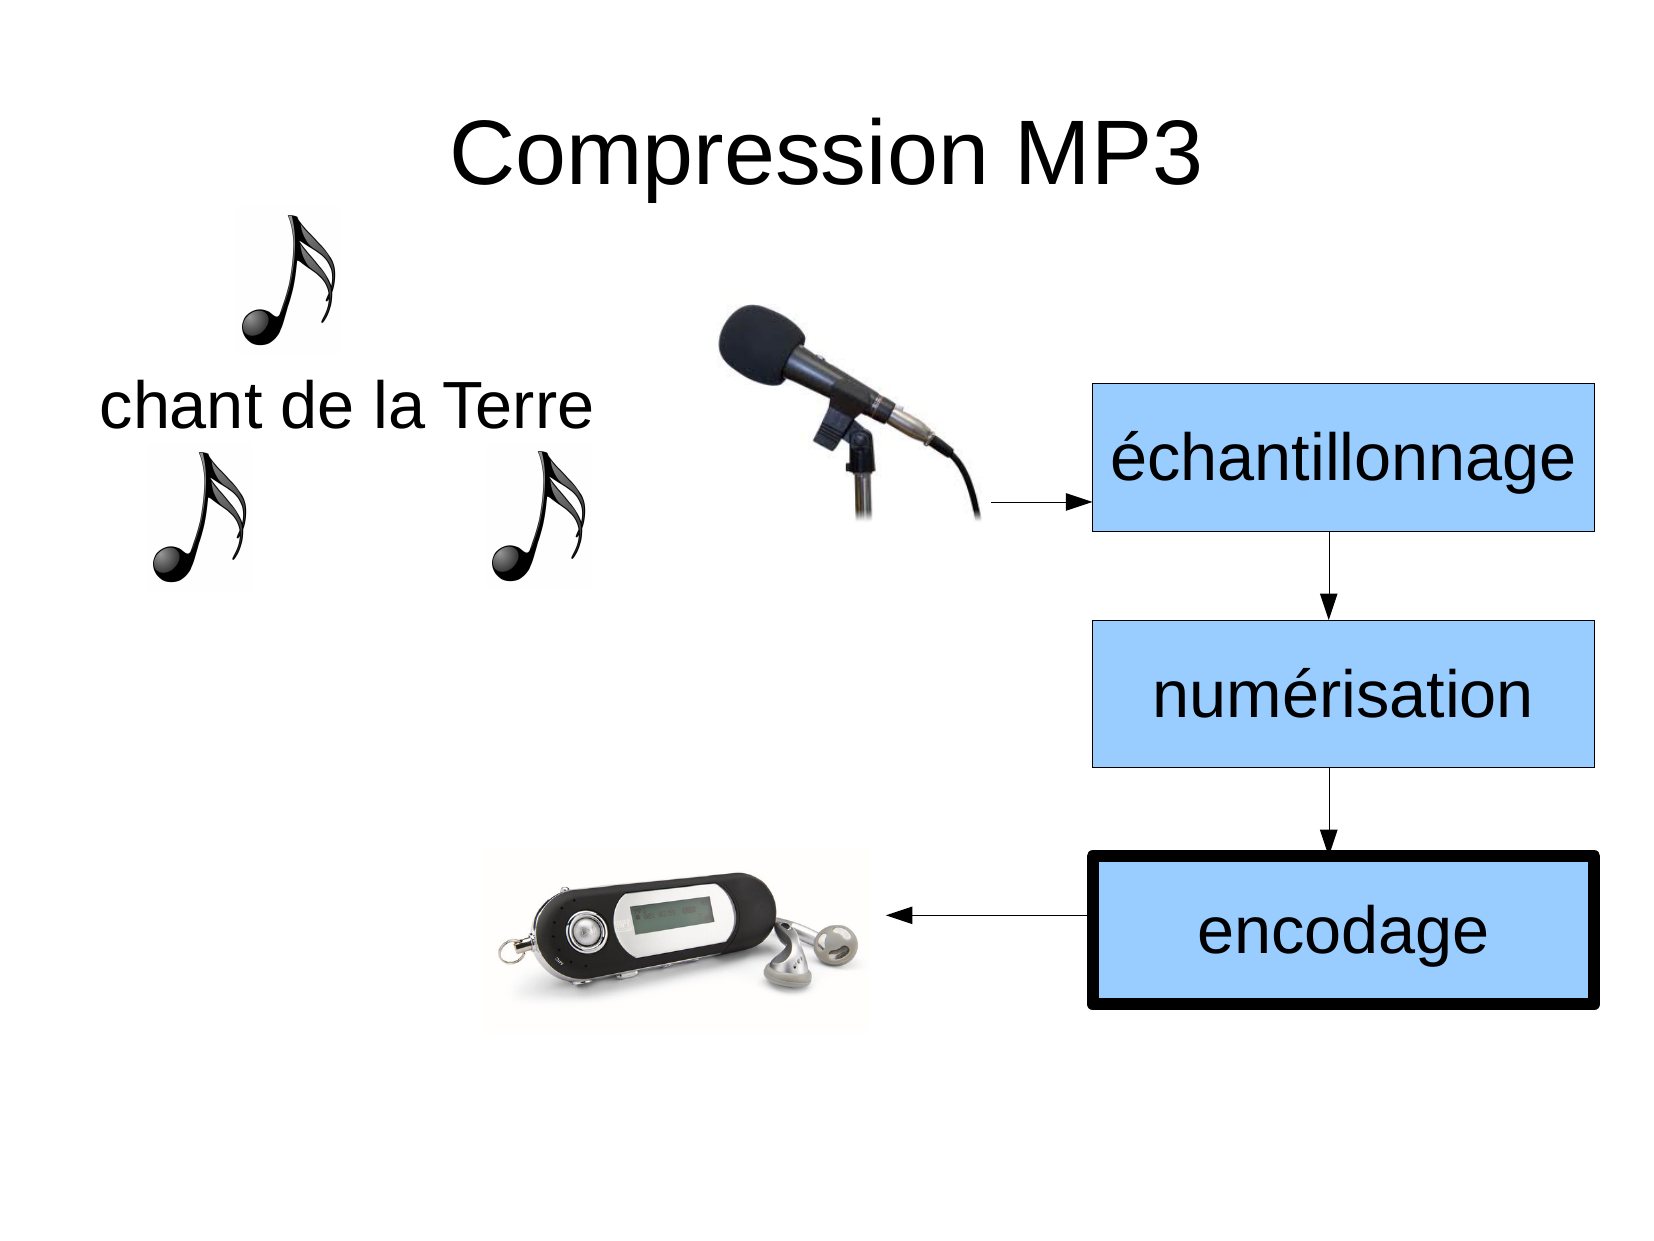

# Compression MP3
chant de la Terre
échantillonnage
numérisation
encodage